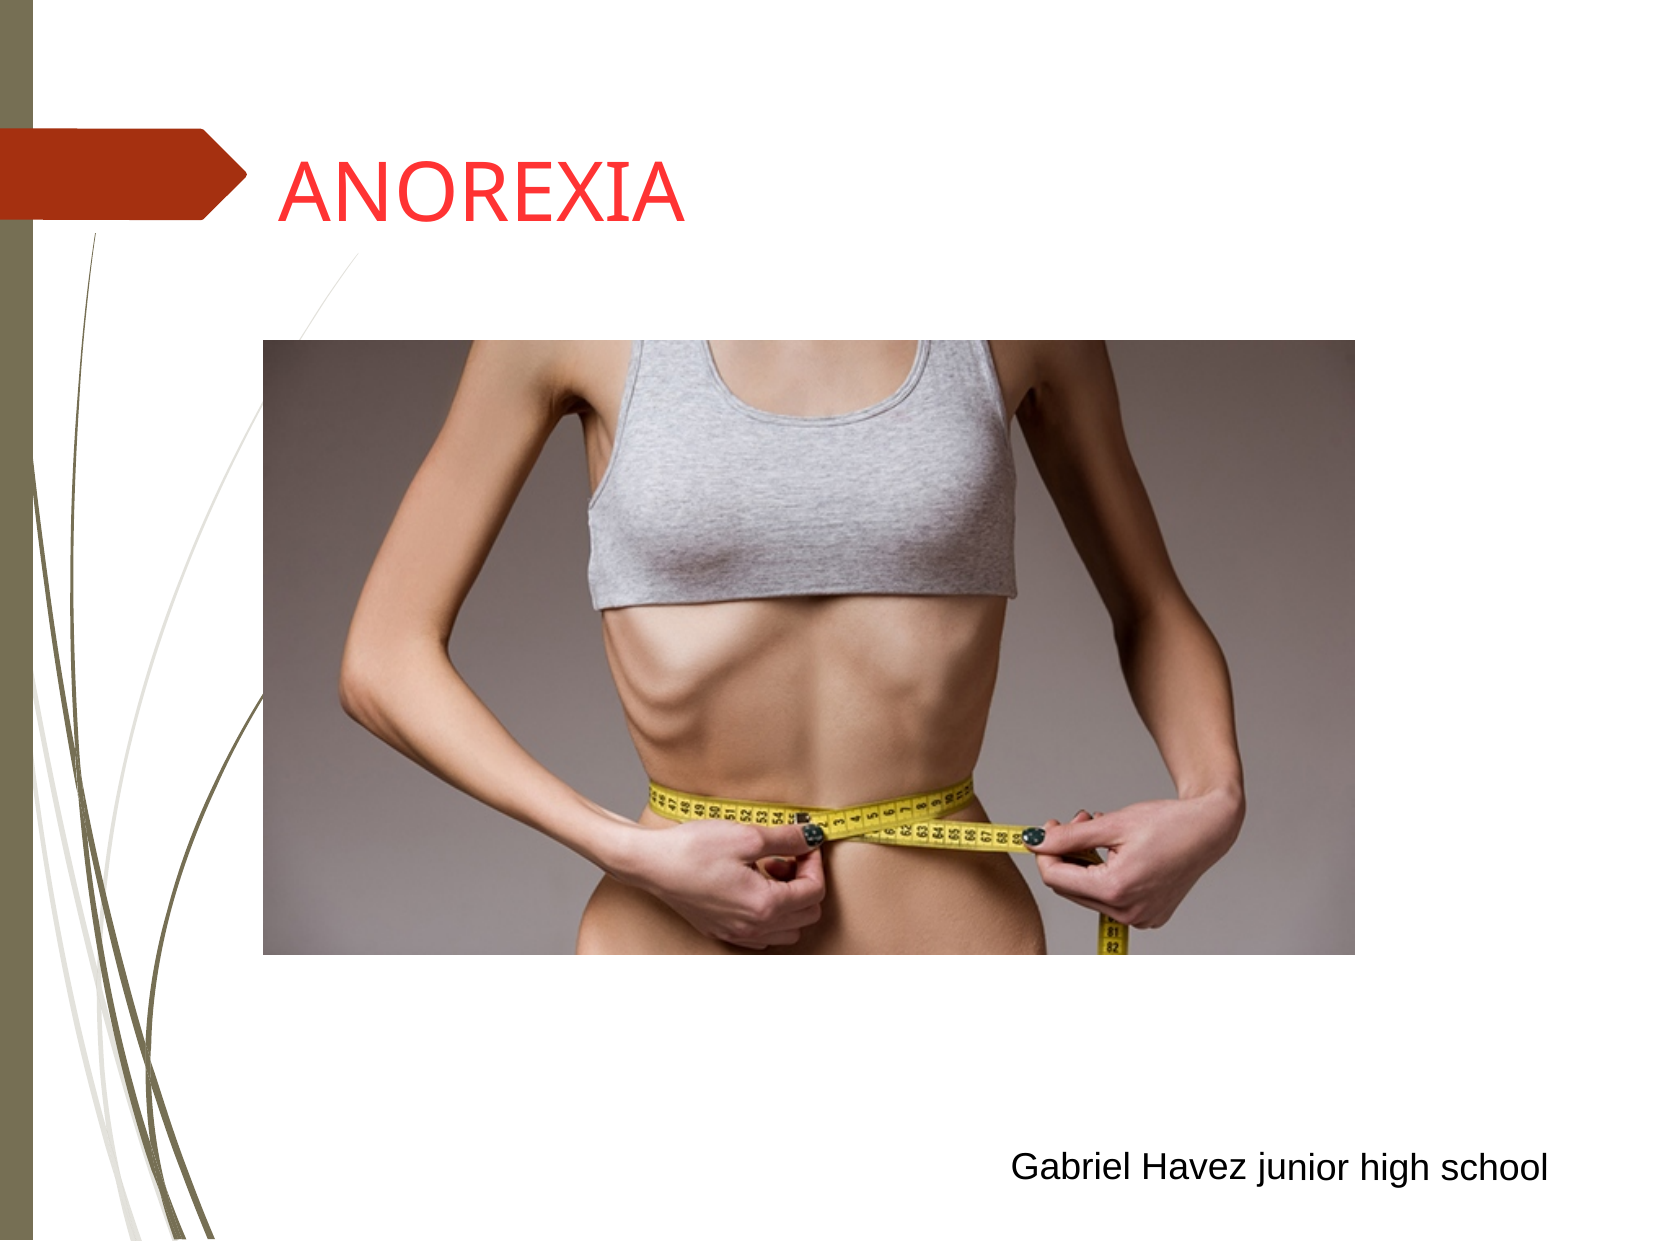

# ANOREXIA
 Gabriel Havez junior high school